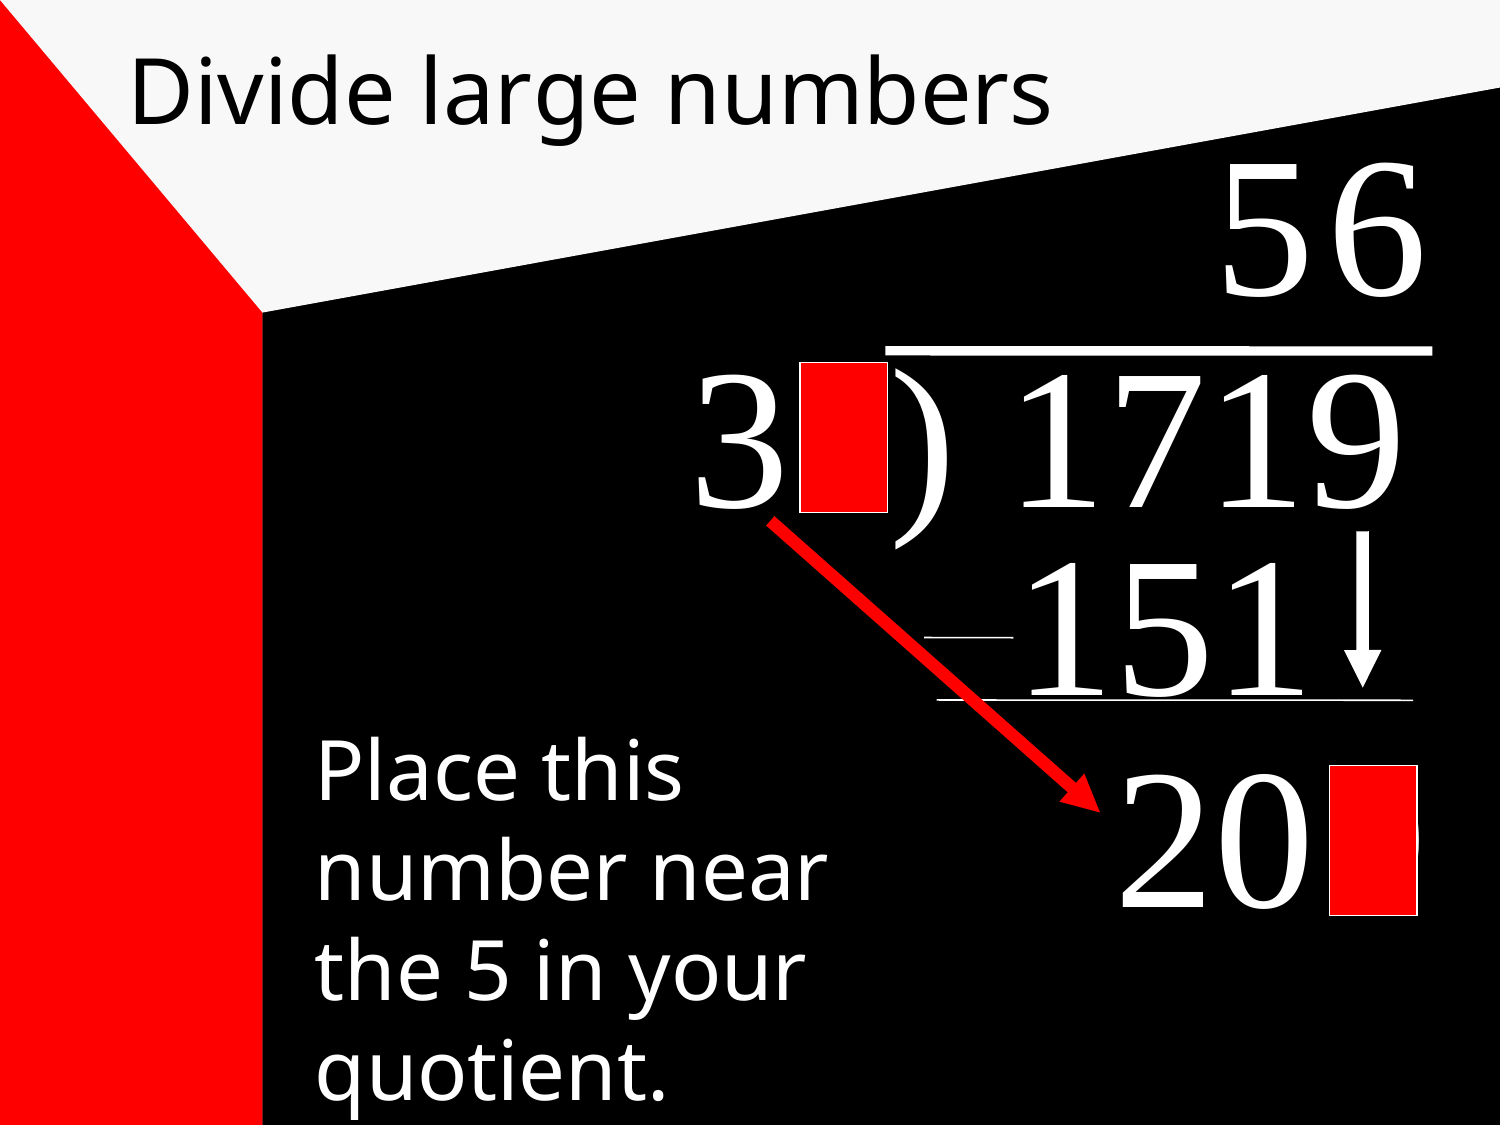

# Divide large numbers
5
6
31) 1719
151
20
9
Place this
number near
the 5 in your quotient.